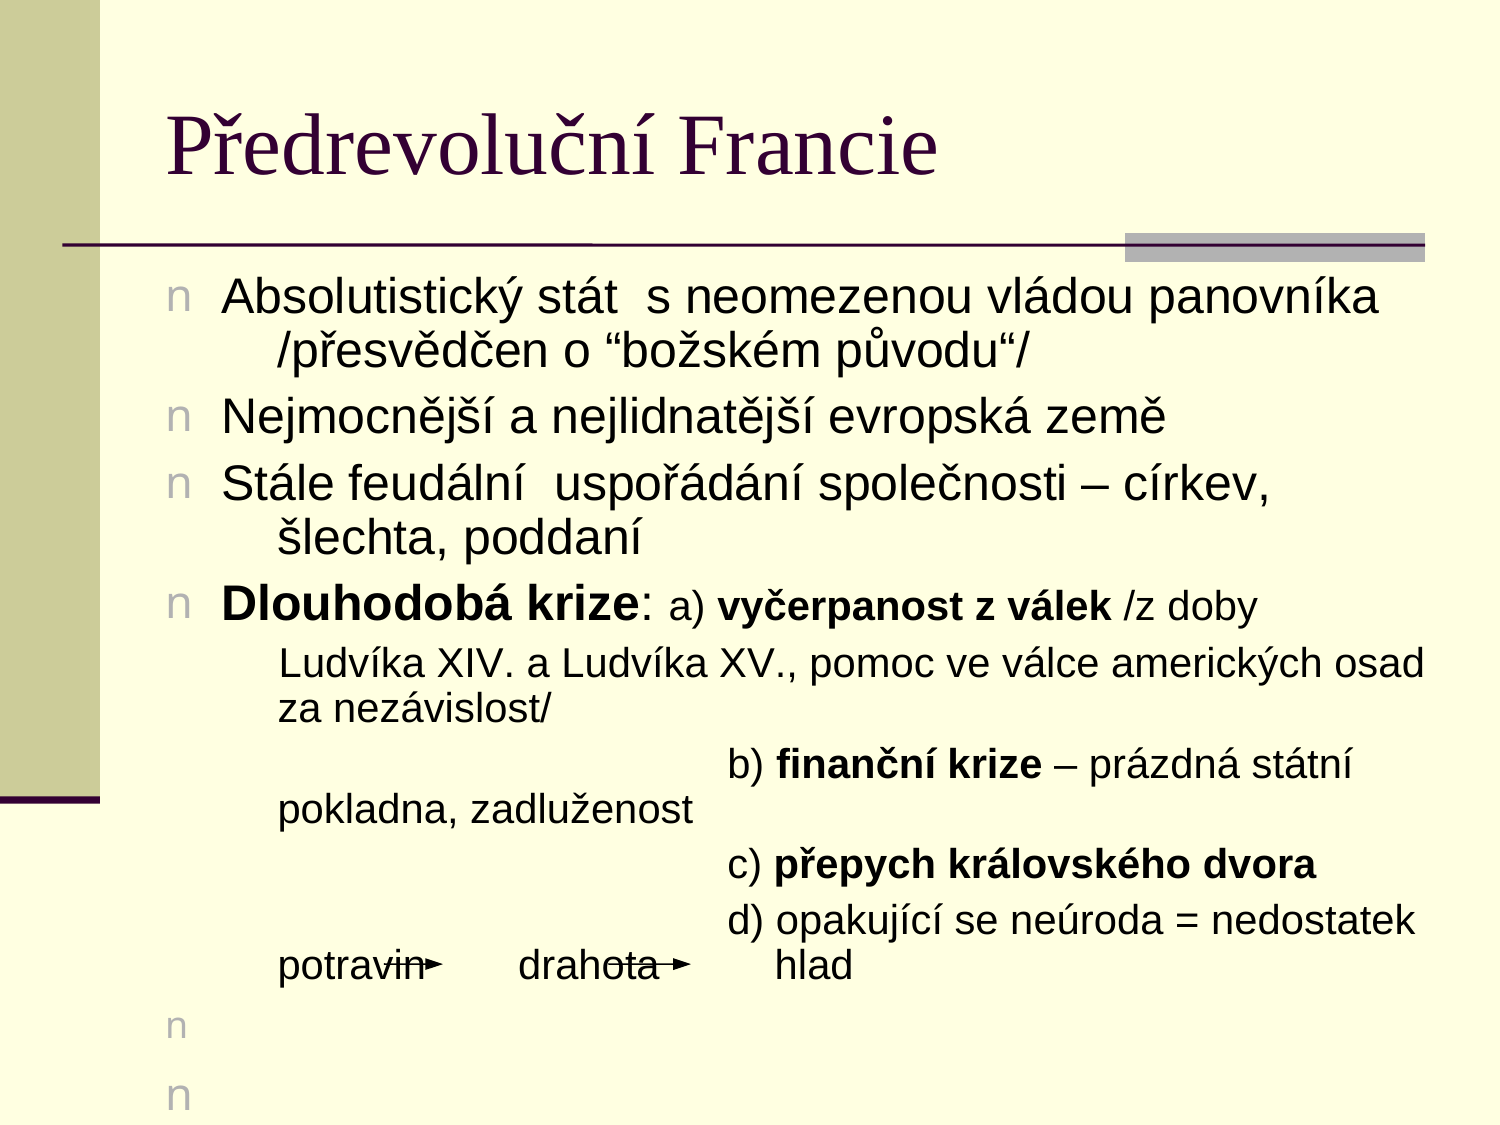

# Předrevoluční Francie
Absolutistický stát s neomezenou vládou panovníka /přesvědčen o “božském původu“/
Nejmocnější a nejlidnatější evropská země
Stále feudální uspořádání společnosti – církev, šlechta, poddaní
Dlouhodobá krize: a) vyčerpanost z válek /z doby
 Ludvíka XIV. a Ludvíka XV., pomoc ve válce amerických osad za nezávislost/
 b) finanční krize – prázdná státní pokladna, zadluženost
 c) přepych královského dvora
 d) opakující se neúroda = nedostatek potravin drahota hlad